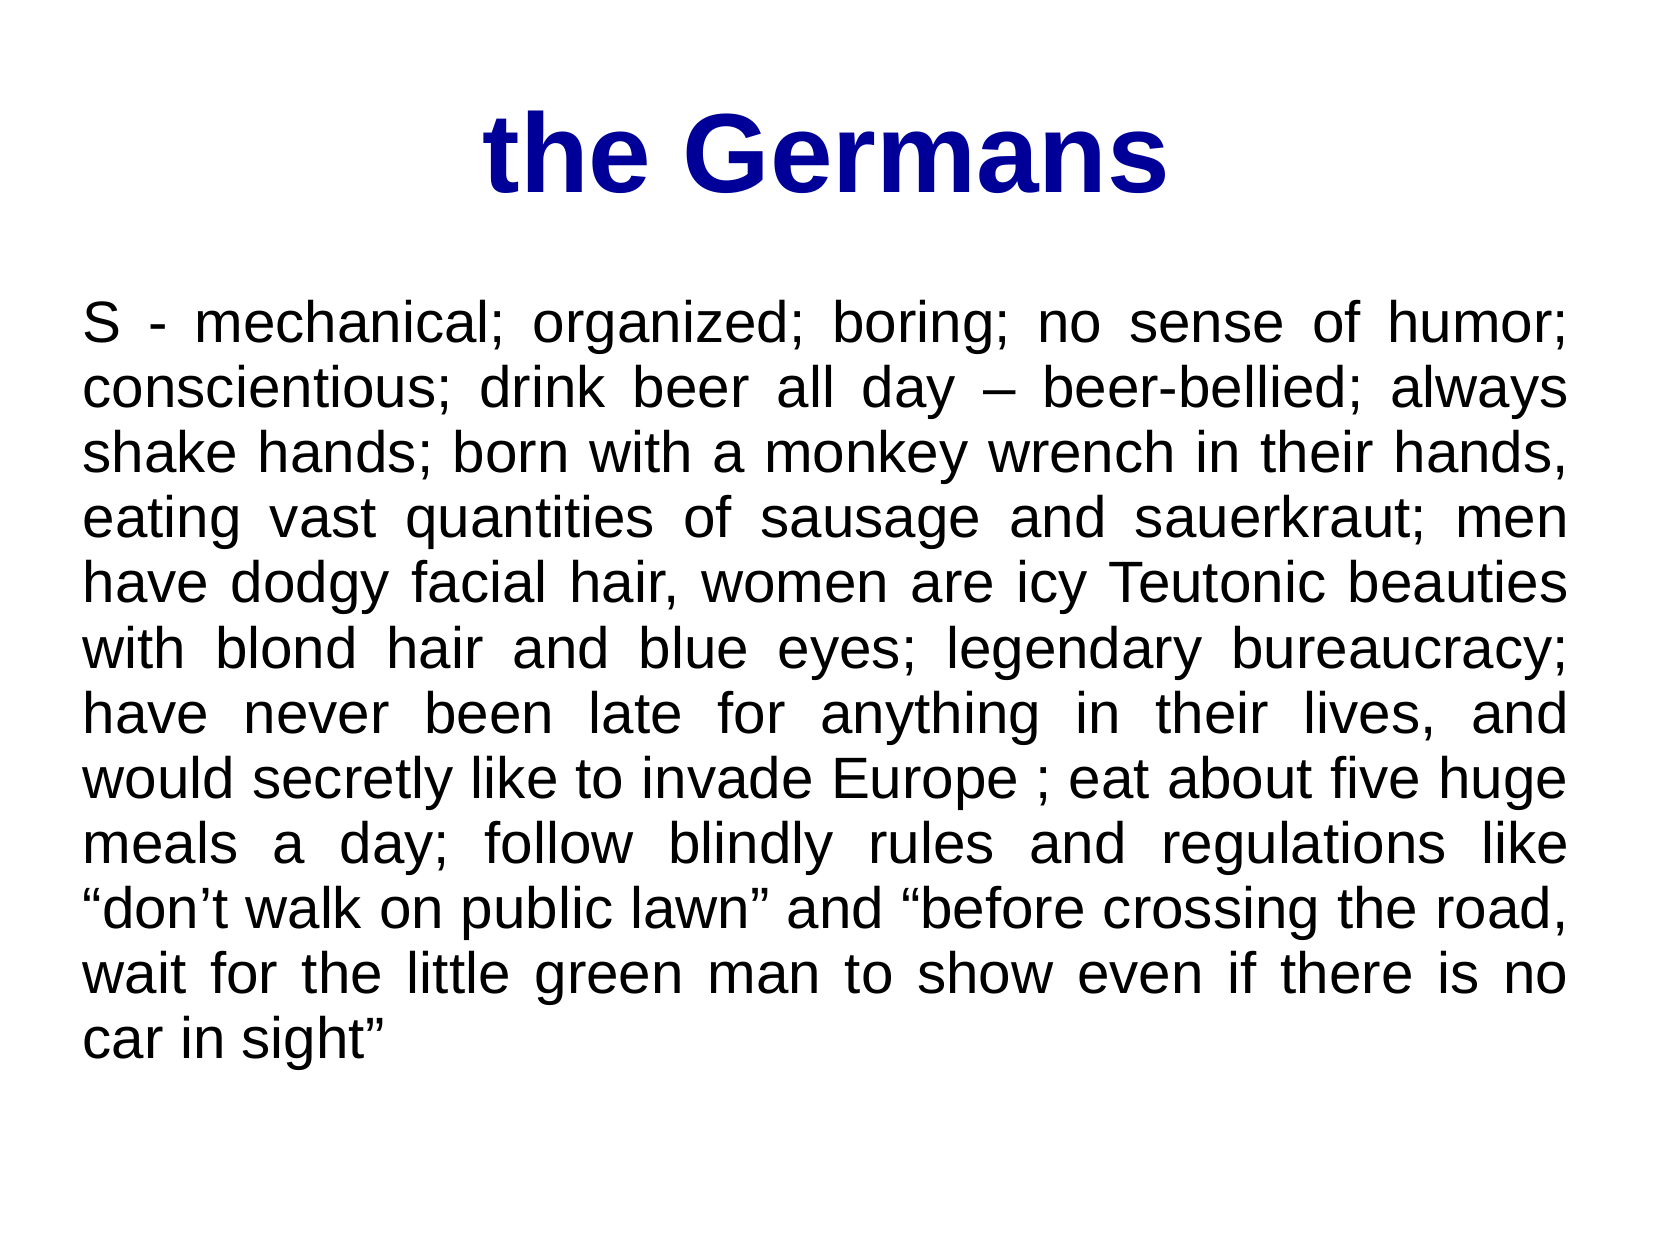

# the Germans
S - mechanical; organized; boring; no sense of humor; conscientious; drink beer all day – beer-bellied; always shake hands; born with a monkey wrench in their hands, eating vast quantities of sausage and sauerkraut; men have dodgy facial hair, women are icy Teutonic beauties with blond hair and blue eyes; legendary bureaucracy; have never been late for anything in their lives, and would secretly like to invade Europe ; eat about five huge meals a day; follow blindly rules and regulations like “don’t walk on public lawn” and “before crossing the road, wait for the little green man to show even if there is no car in sight”